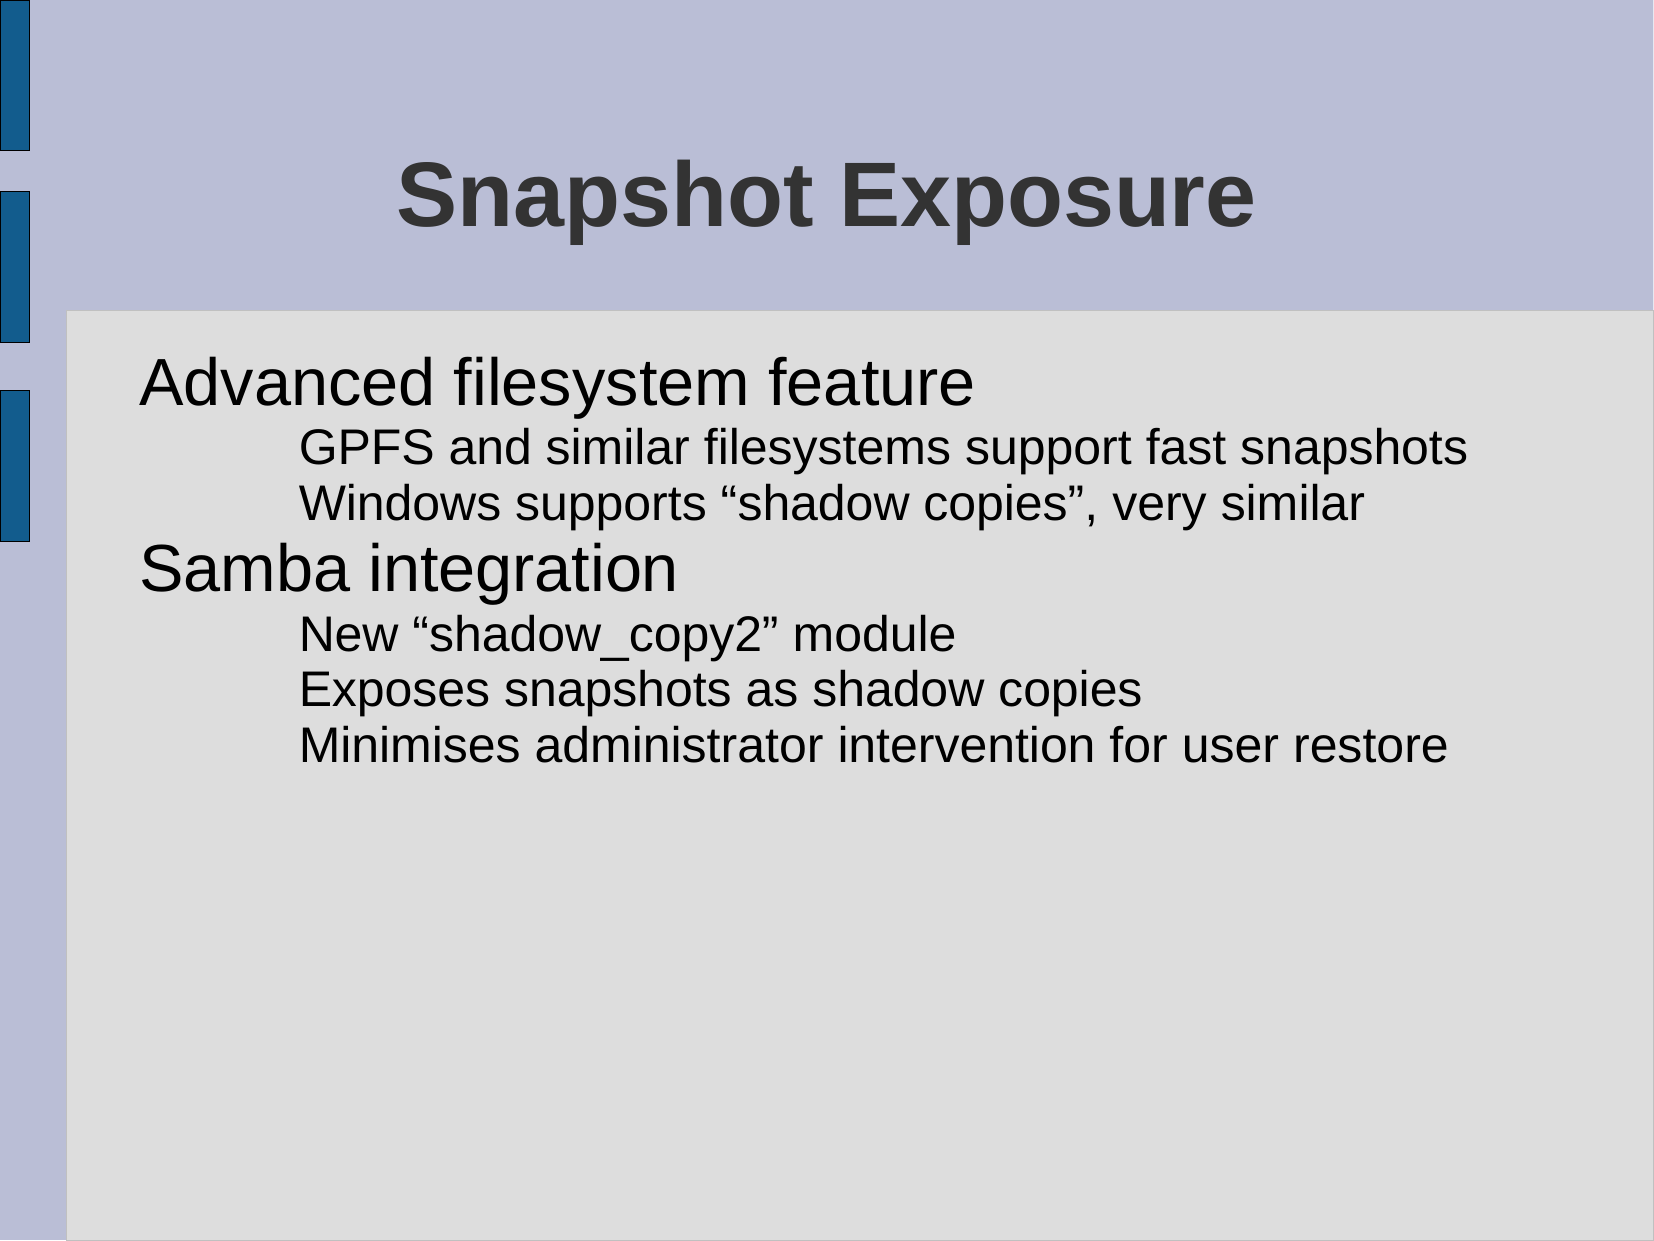

# Snapshot Exposure
Advanced filesystem feature
GPFS and similar filesystems support fast snapshots
Windows supports “shadow copies”, very similar
Samba integration
New “shadow_copy2” module
Exposes snapshots as shadow copies
Minimises administrator intervention for user restore